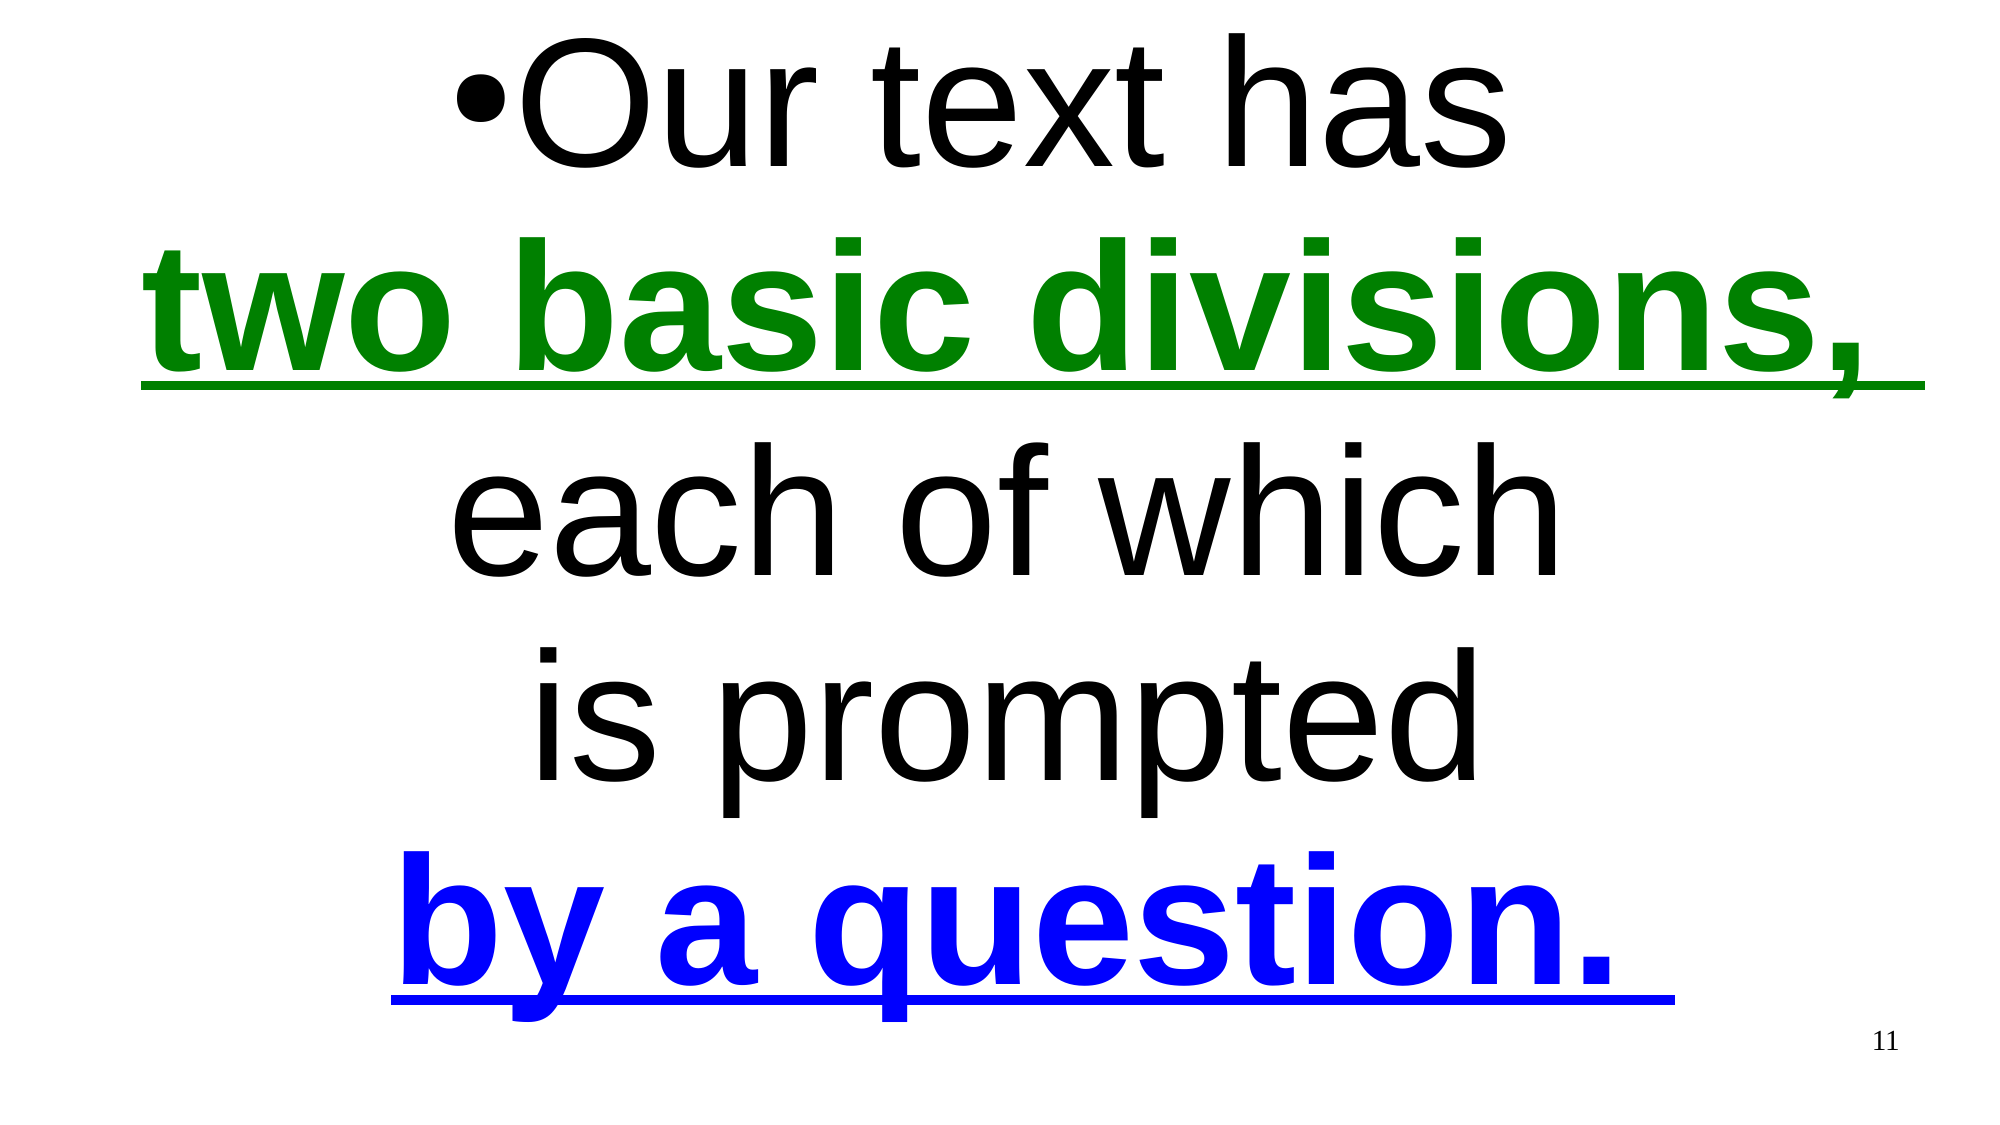

# Our text has two basic divisions, each of which is prompted by a question.
11